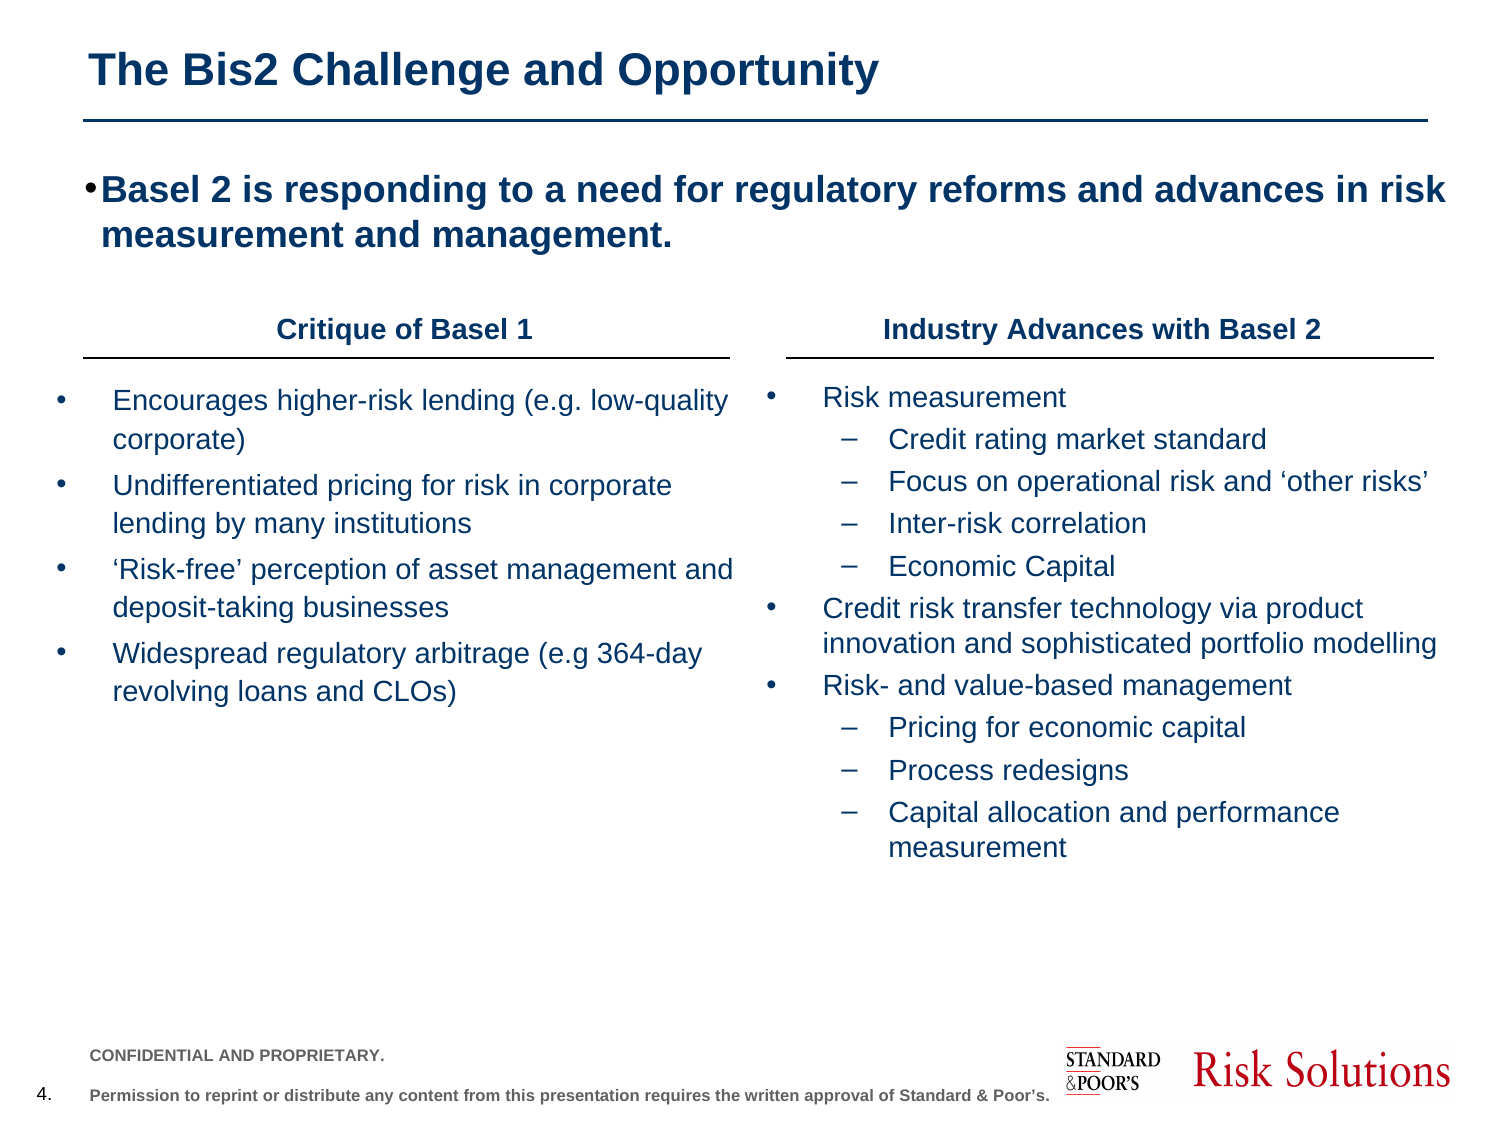

The Bis2 Challenge and Opportunity
Basel 2 is responding to a need for regulatory reforms and advances in risk measurement and management.
Critique of Basel 1
Industry Advances with Basel 2
Encourages higher-risk lending (e.g. low-quality corporate)
Undifferentiated pricing for risk in corporate lending by many institutions
‘Risk-free’ perception of asset management and deposit-taking businesses
Widespread regulatory arbitrage (e.g 364-day revolving loans and CLOs)
Risk measurement
Credit rating market standard
Focus on operational risk and ‘other risks’
Inter-risk correlation
Economic Capital
Credit risk transfer technology via product innovation and sophisticated portfolio modelling
Risk- and value-based management
Pricing for economic capital
Process redesigns
Capital allocation and performance measurement